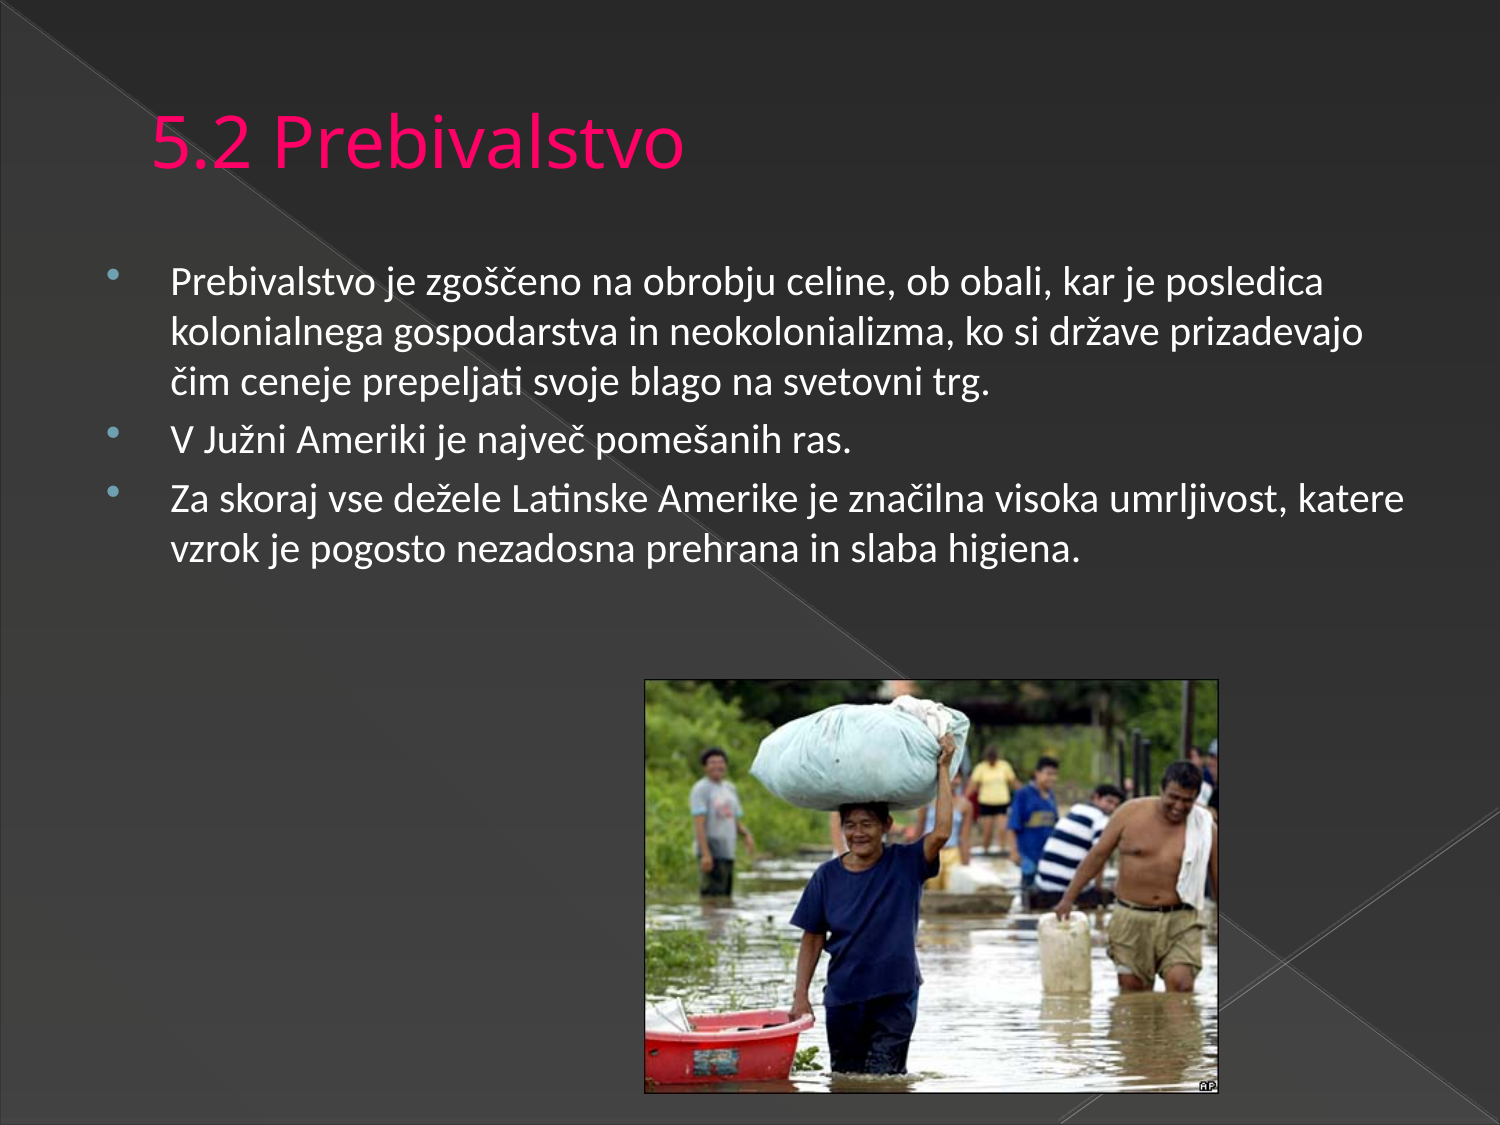

# 5.2 Prebivalstvo
Prebivalstvo je zgoščeno na obrobju celine, ob obali, kar je posledica kolonialnega gospodarstva in neokolonializma, ko si države prizadevajo čim ceneje prepeljati svoje blago na svetovni trg.
V Južni Ameriki je največ pomešanih ras.
Za skoraj vse dežele Latinske Amerike je značilna visoka umrljivost, katere vzrok je pogosto nezadosna prehrana in slaba higiena.